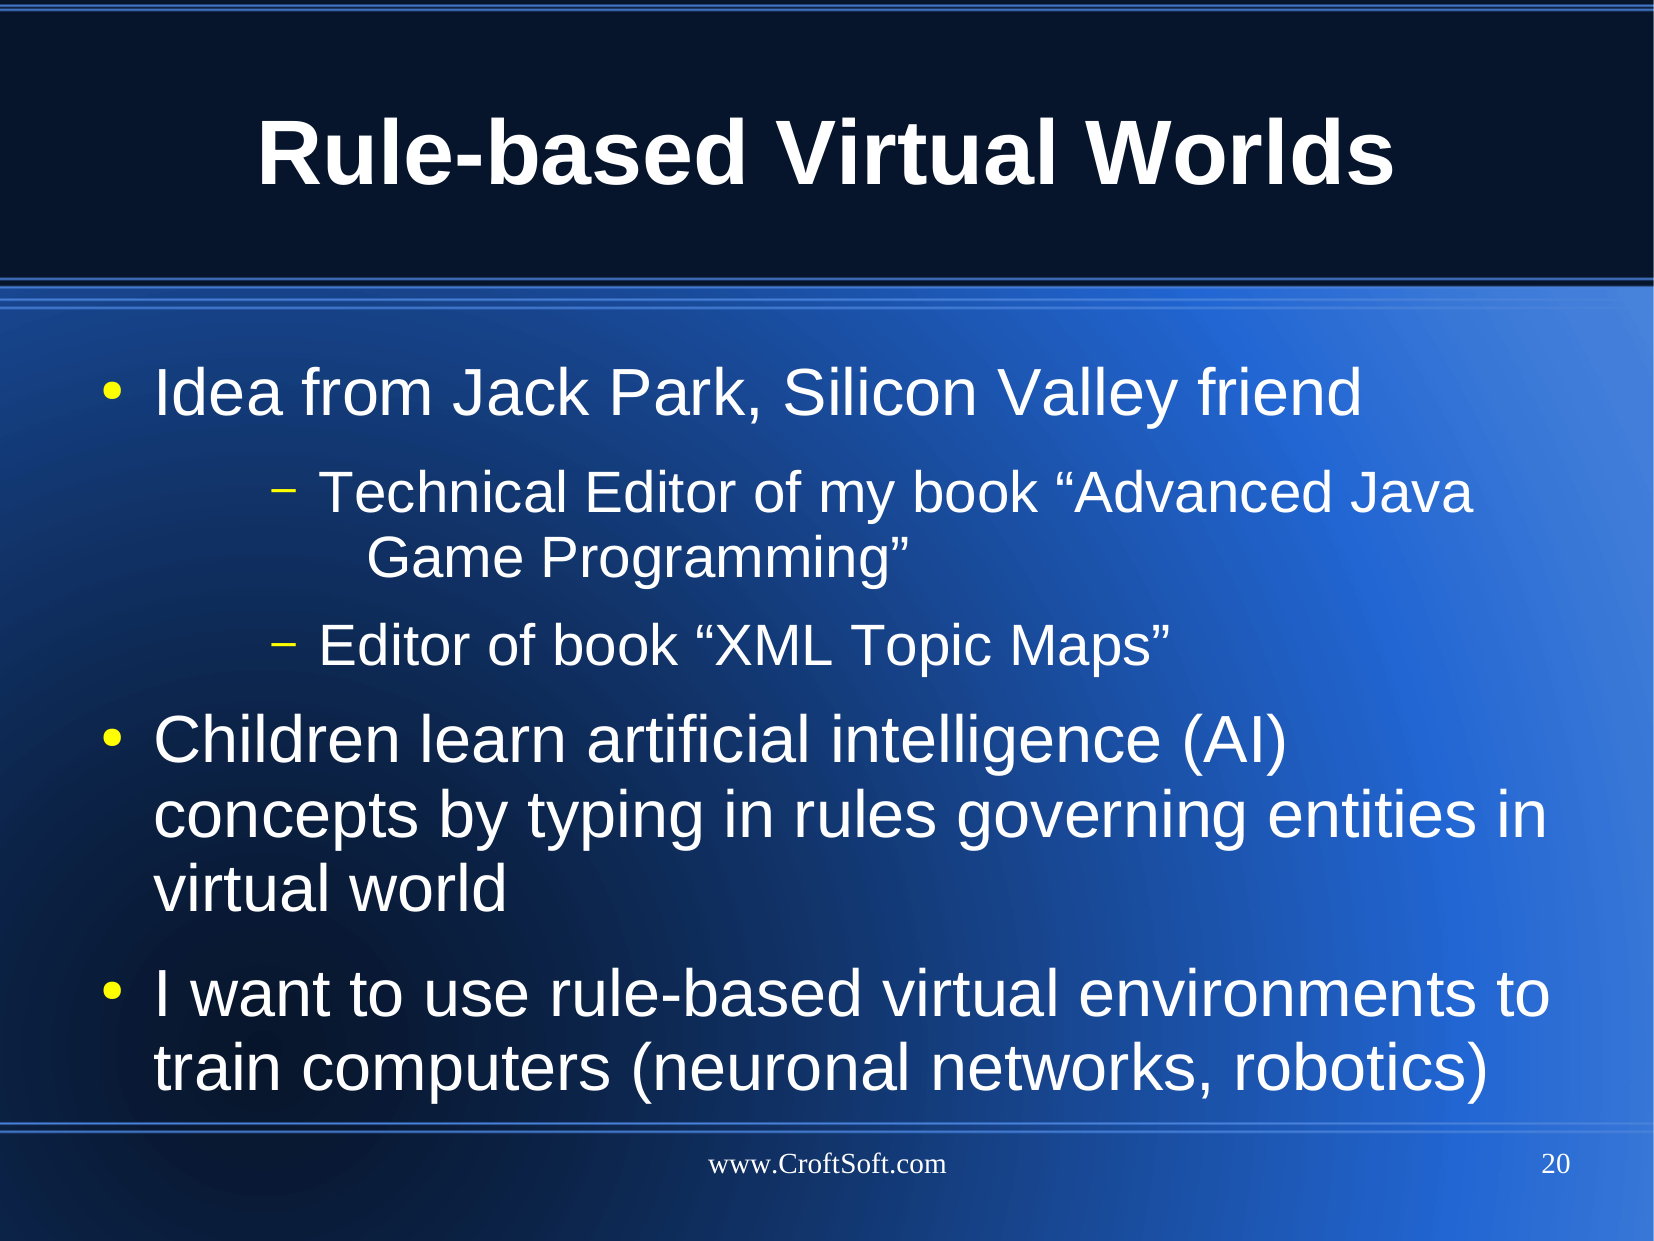

# Rule-based Virtual Worlds
Idea from Jack Park, Silicon Valley friend
Technical Editor of my book “Advanced Java Game Programming”
Editor of book “XML Topic Maps”
Children learn artificial intelligence (AI) concepts by typing in rules governing entities in virtual world
I want to use rule-based virtual environments to train computers (neuronal networks, robotics)
www.CroftSoft.com
20